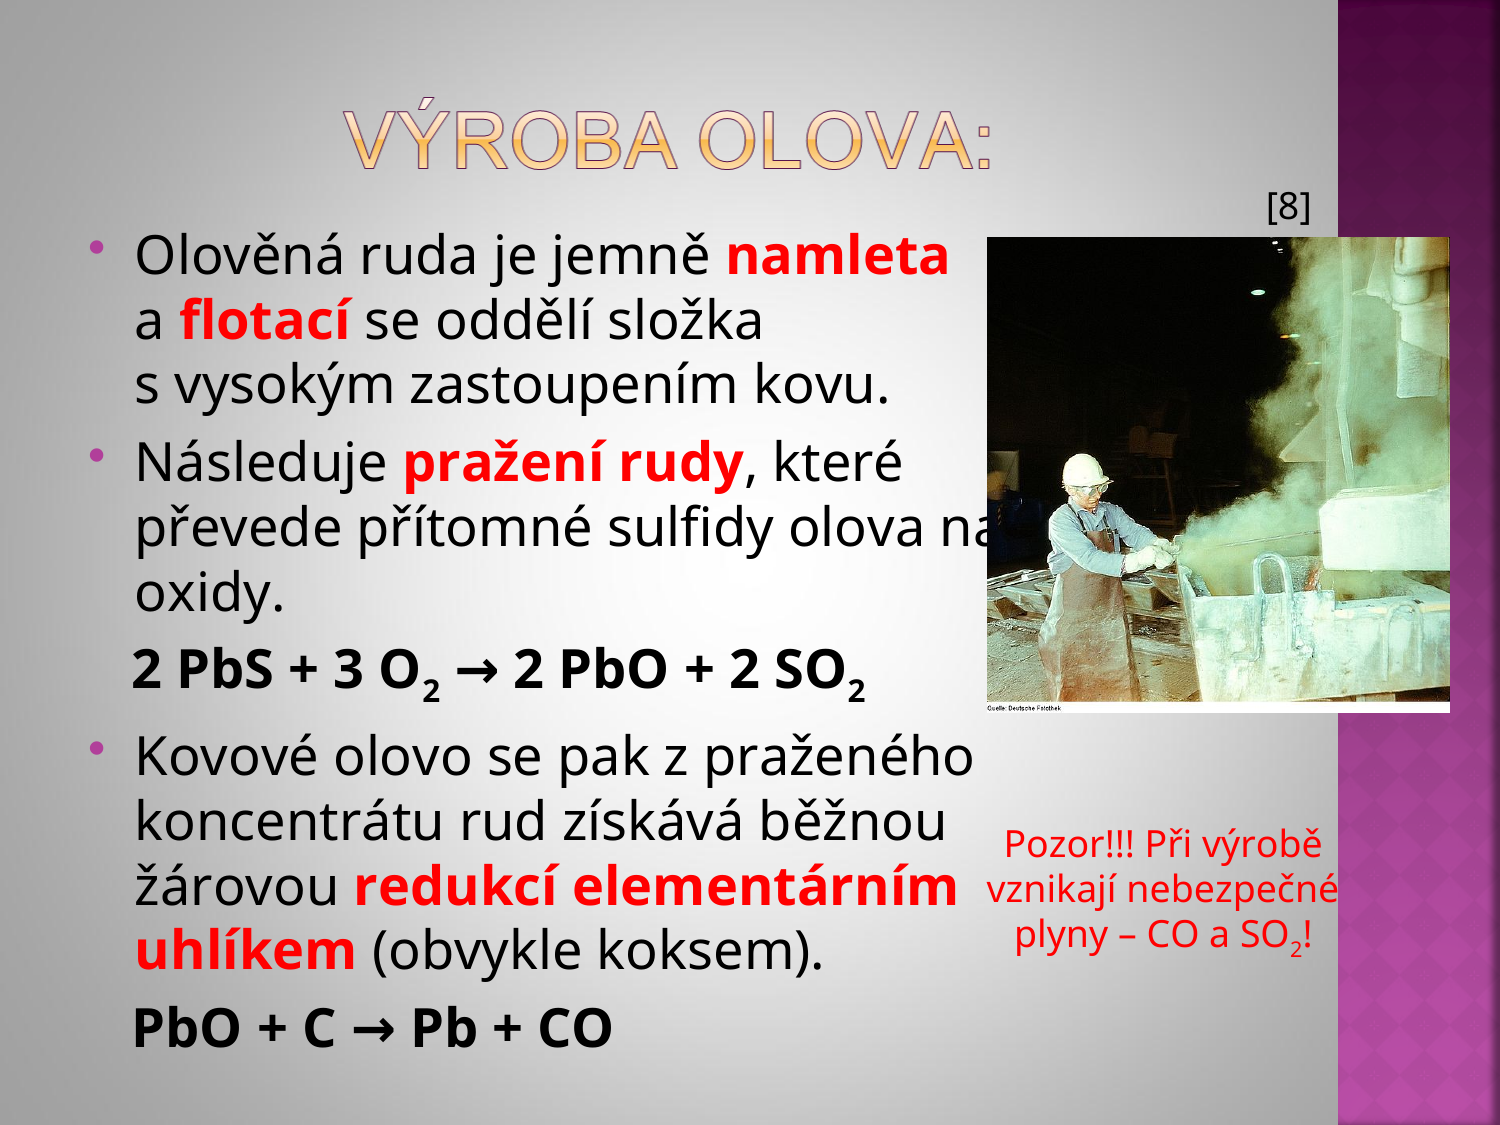

[8]
# Olověná ruda je jemně namleta a flotací se oddělí složka s vysokým zastoupením kovu.
Následuje pražení rudy, které
převede přítomné sulfidy olova na oxidy.
 2 PbS + 3 O2 → 2 PbO + 2 SO2
Kovové olovo se pak z praženého koncentrátu rud získává běžnou žárovou redukcí elementárním
uhlíkem (obvykle koksem).
 PbO + C → Pb + CO
Pozor!!! Při výrobě
vznikají nebezpečné
plyny – CO a SO2!